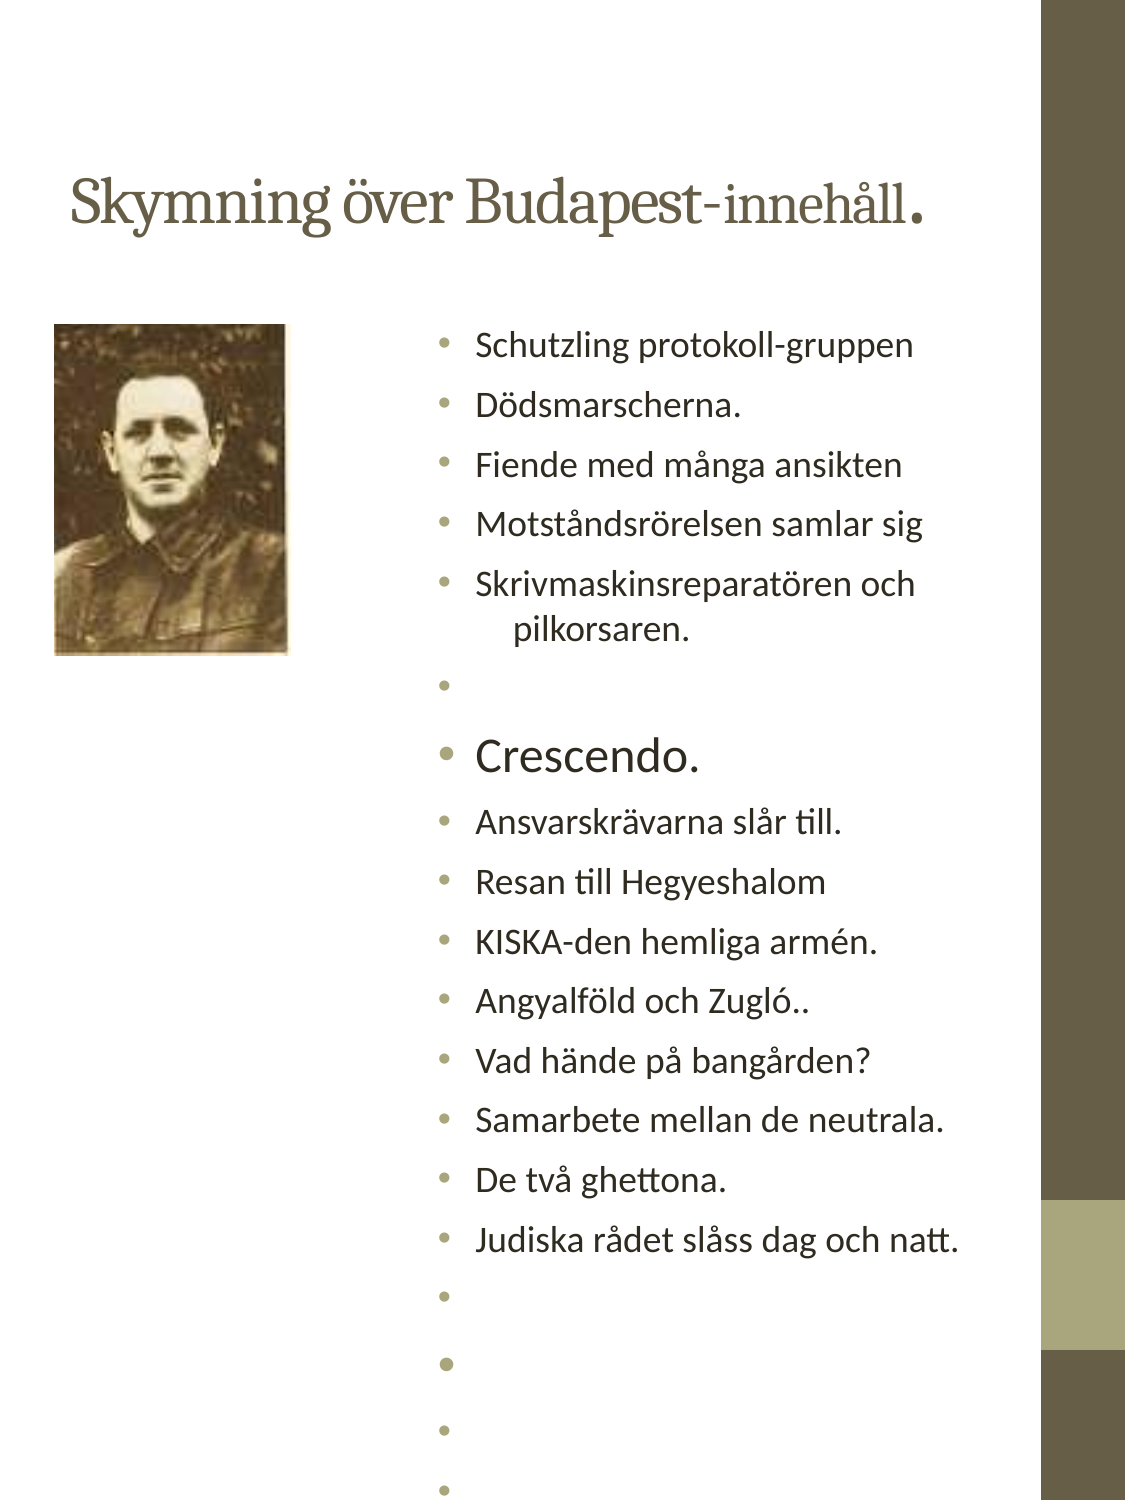

# Skymning över Budapest-innehåll.
Schutzling protokoll-gruppen
Dödsmarscherna.
Fiende med många ansikten
Motståndsrörelsen samlar sig
Skrivmaskinsreparatören och pilkorsaren.
Crescendo.
Ansvarskrävarna slår till.
Resan till Hegyeshalom
KISKA-den hemliga armén.
Angyalföld och Zugló..
Vad hände på bangården?
Samarbete mellan de neutrala.
De två ghettona.
Judiska rådet slåss dag och natt.